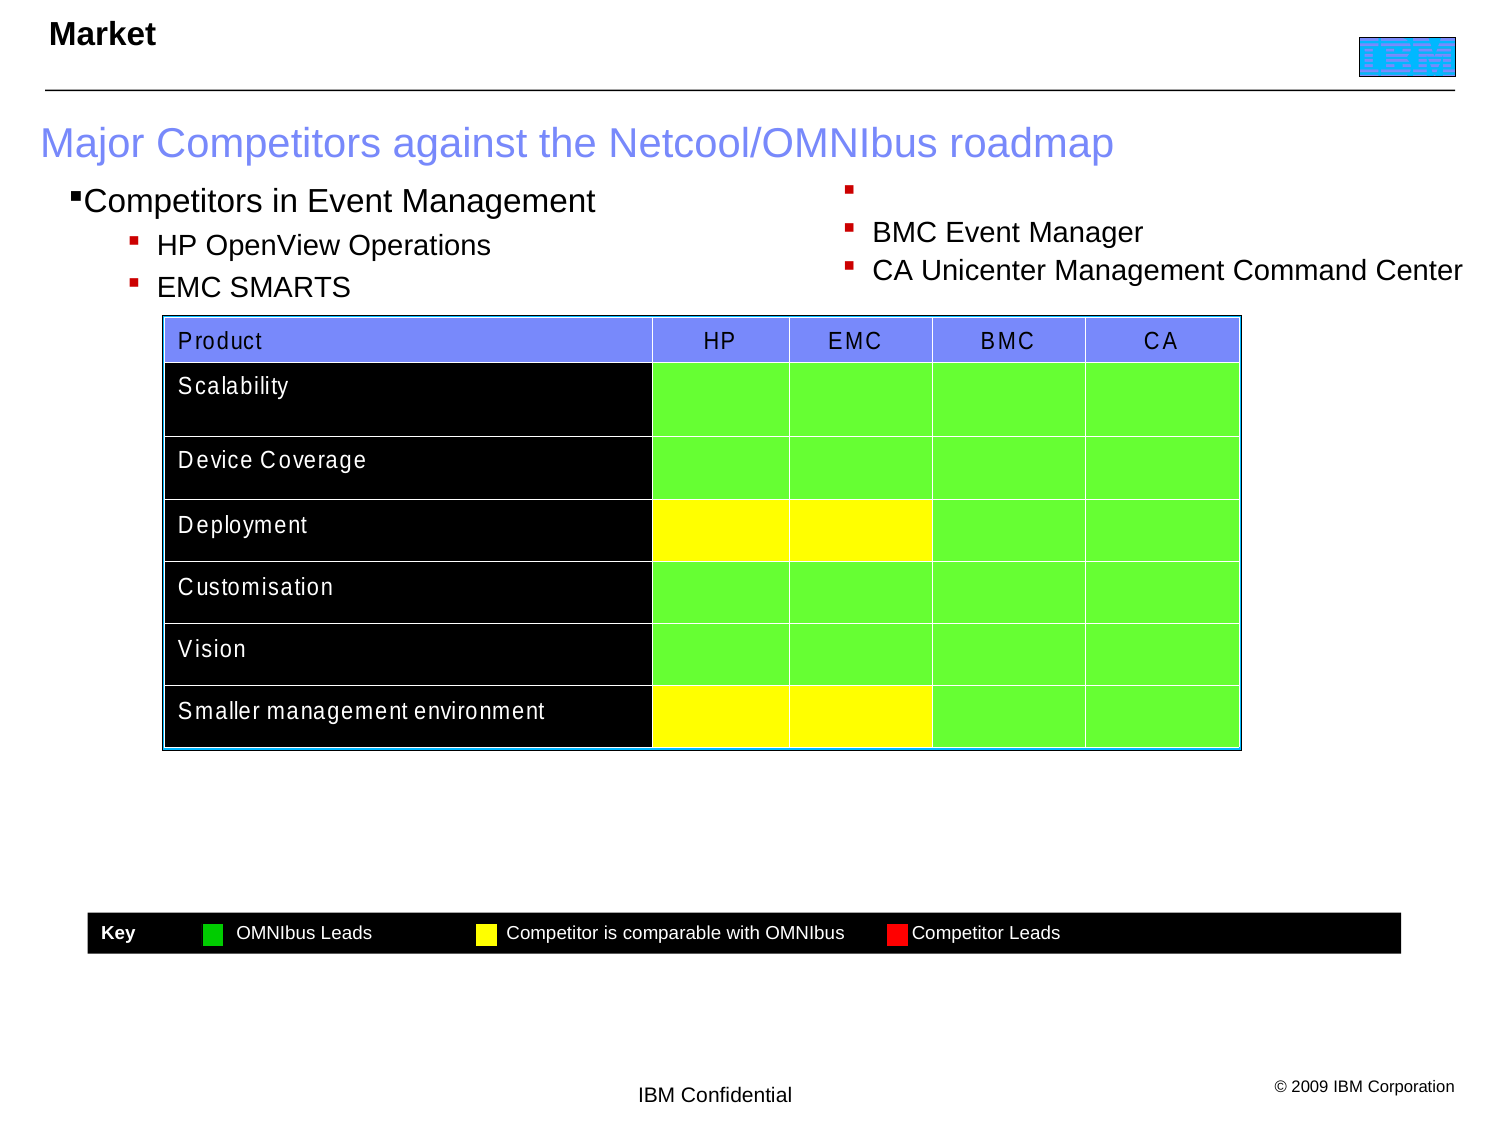

Market
# Major Competitors against the Netcool/OMNIbus roadmap
BMC Event Manager
CA Unicenter Management Command Center
Competitors in Event Management
HP OpenView Operations
EMC SMARTS
Key	OMNIbus Leads	Competitor is comparable with OMNIbus 	Competitor Leads